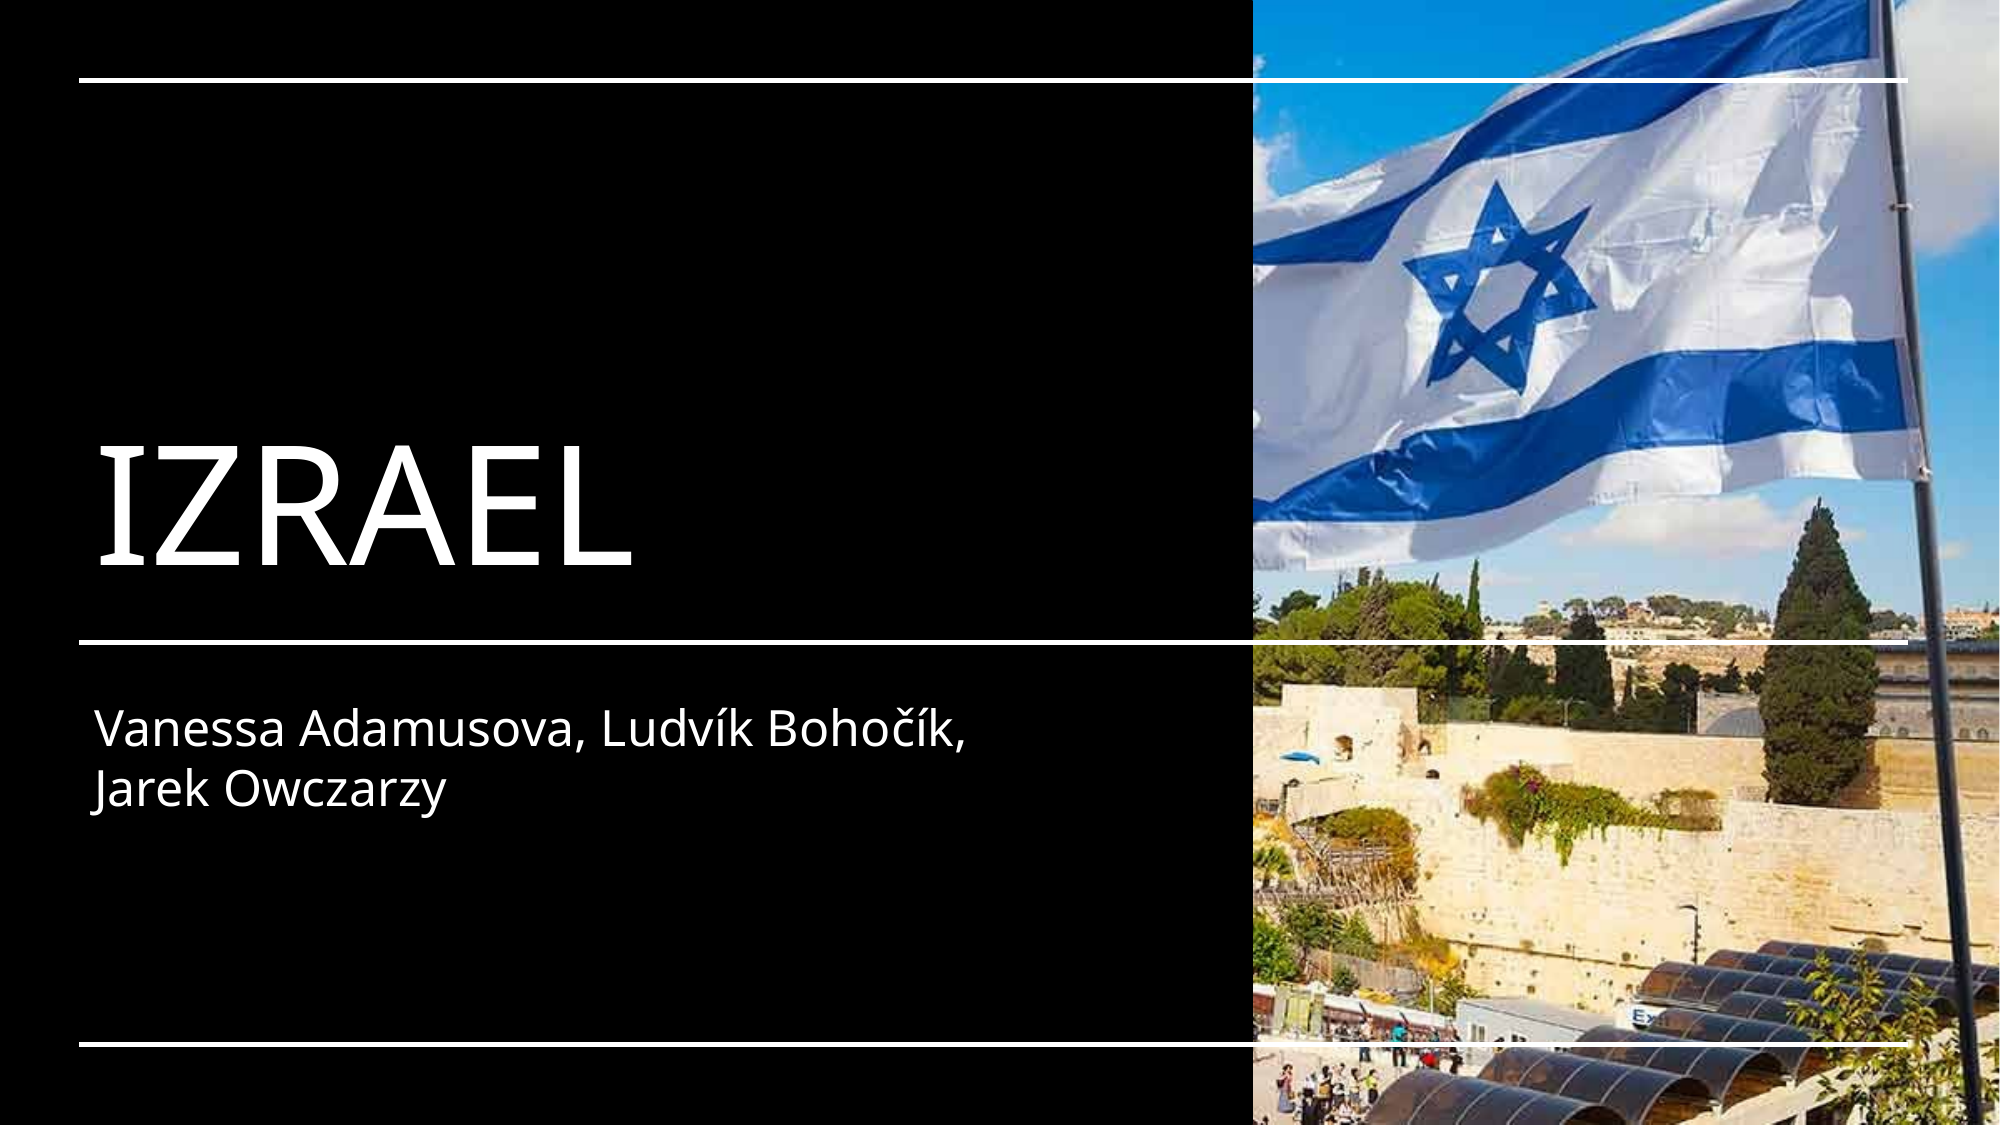

# IZRAEL
Vanessa Adamusova, Ludvík Bohočík, Jarek Owczarzy